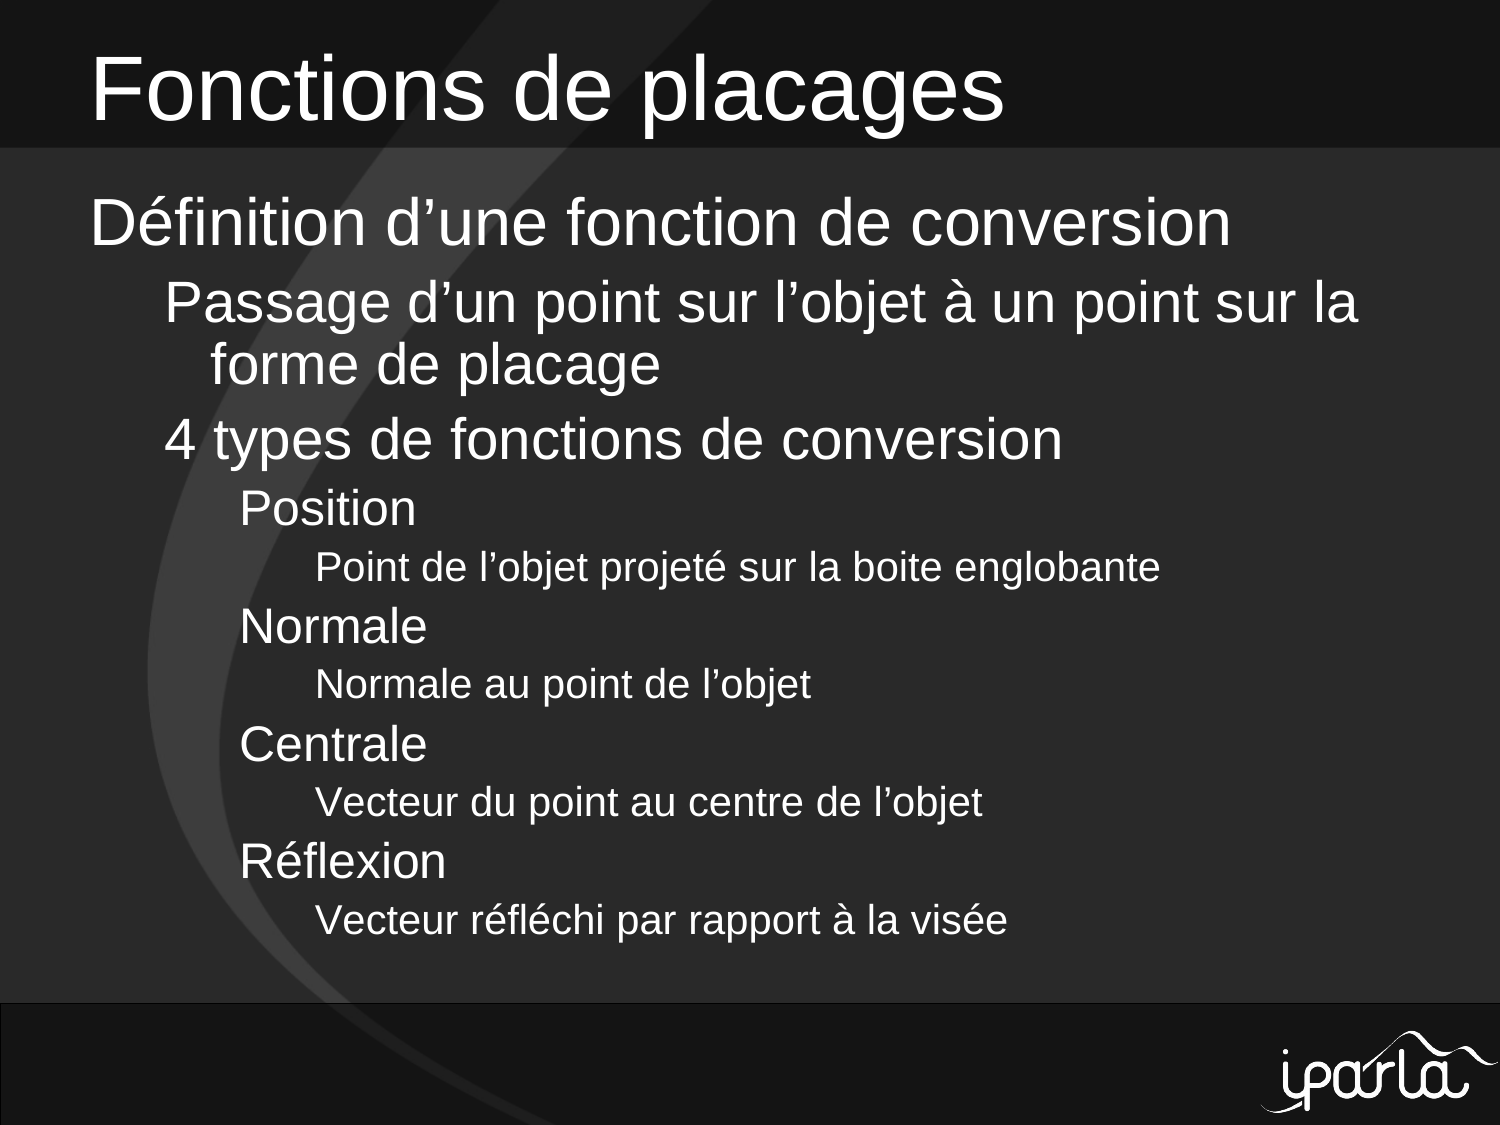

# Fonctions de placages
Définition d’une fonction de conversion
Passage d’un point sur l’objet à un point sur la forme de placage
4 types de fonctions de conversion
Position
Point de l’objet projeté sur la boite englobante
Normale
Normale au point de l’objet
Centrale
Vecteur du point au centre de l’objet
Réflexion
Vecteur réfléchi par rapport à la visée